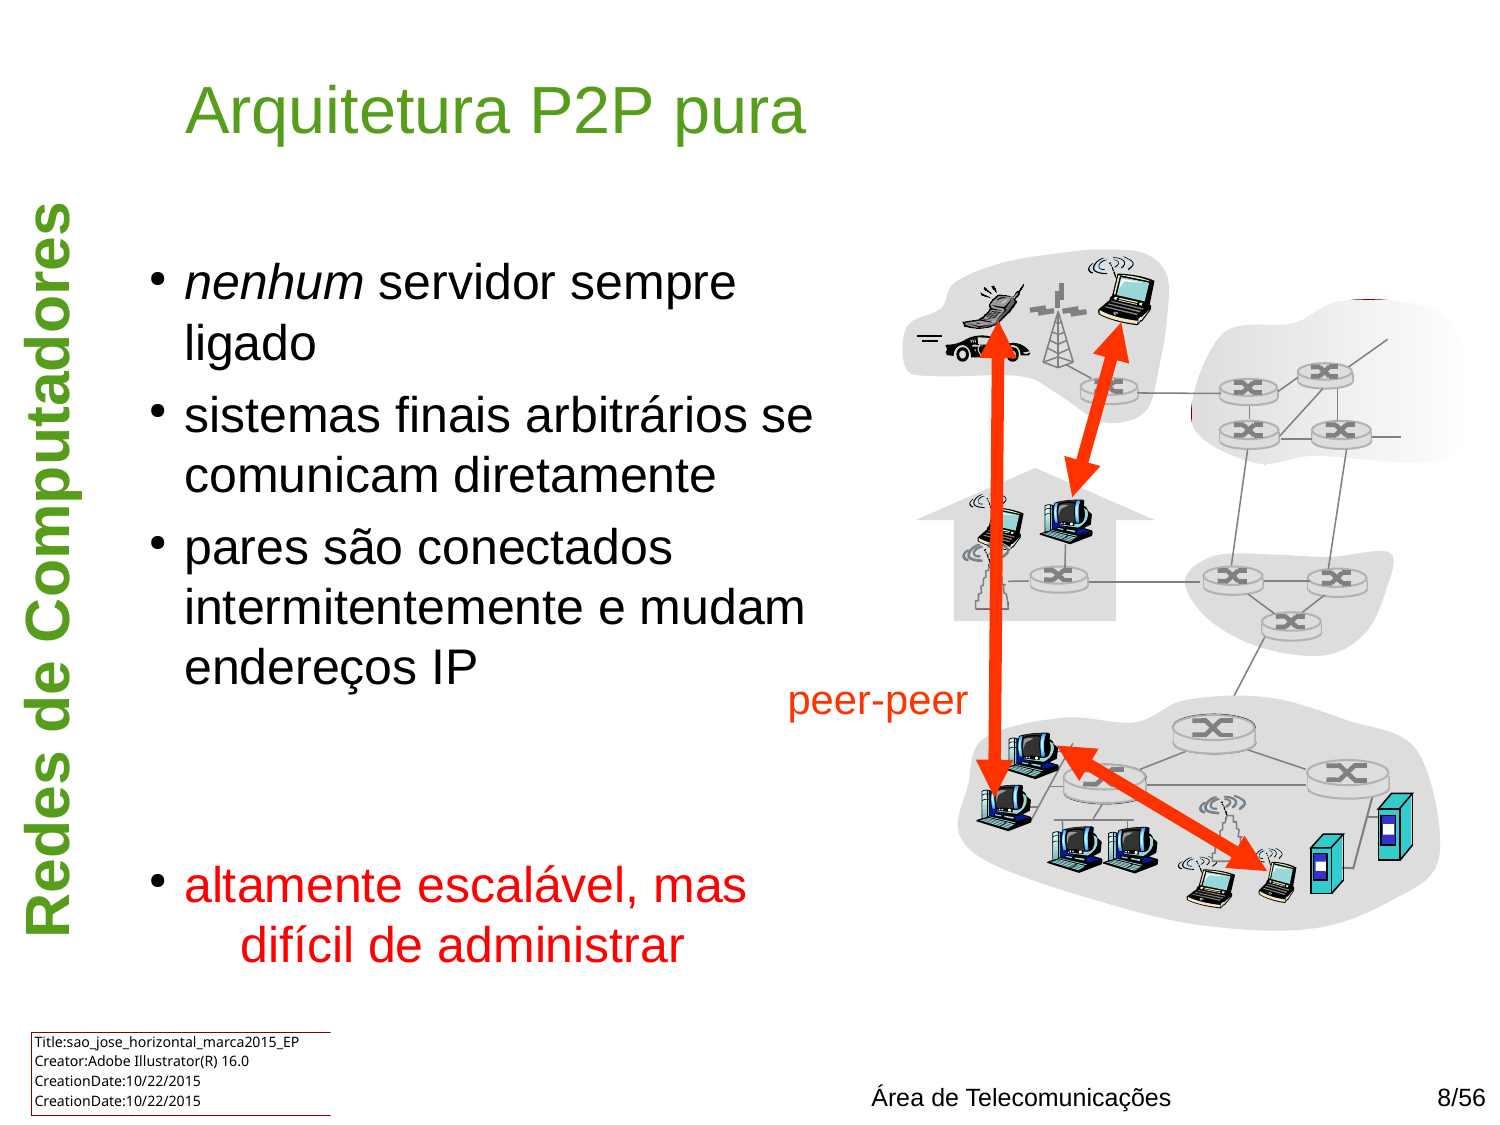

# Arquitetura P2P pura
nenhum servidor sempre ligado
sistemas finais arbitrários se comunicam diretamente
pares são conectados intermitentemente e mudam endereços IP
altamente escalável, mas difícil de administrar
peer-peer